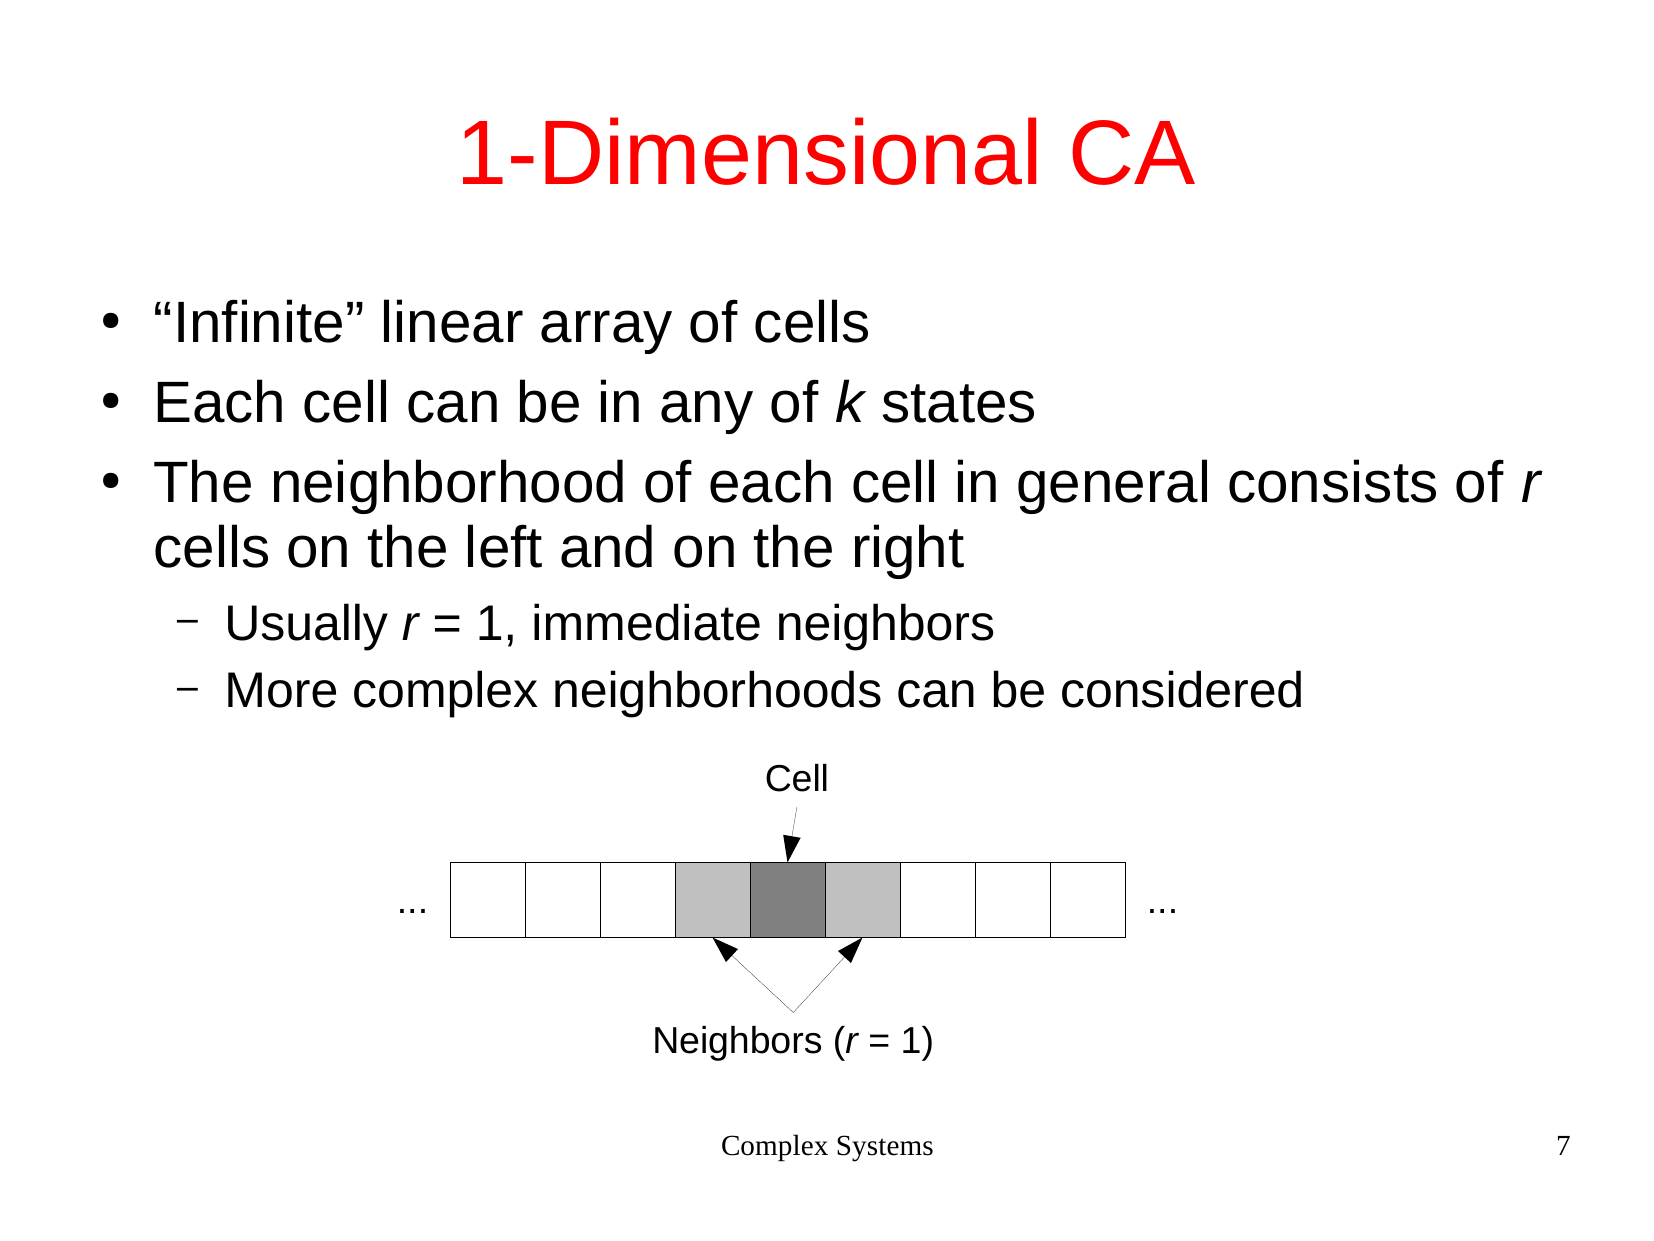

# 1-Dimensional CA
“Infinite” linear array of cells
Each cell can be in any of k states
The neighborhood of each cell in general consists of r cells on the left and on the right
Usually r = 1, immediate neighbors
More complex neighborhoods can be considered
Cell
...
...
Neighbors (r = 1)
Complex Systems
7